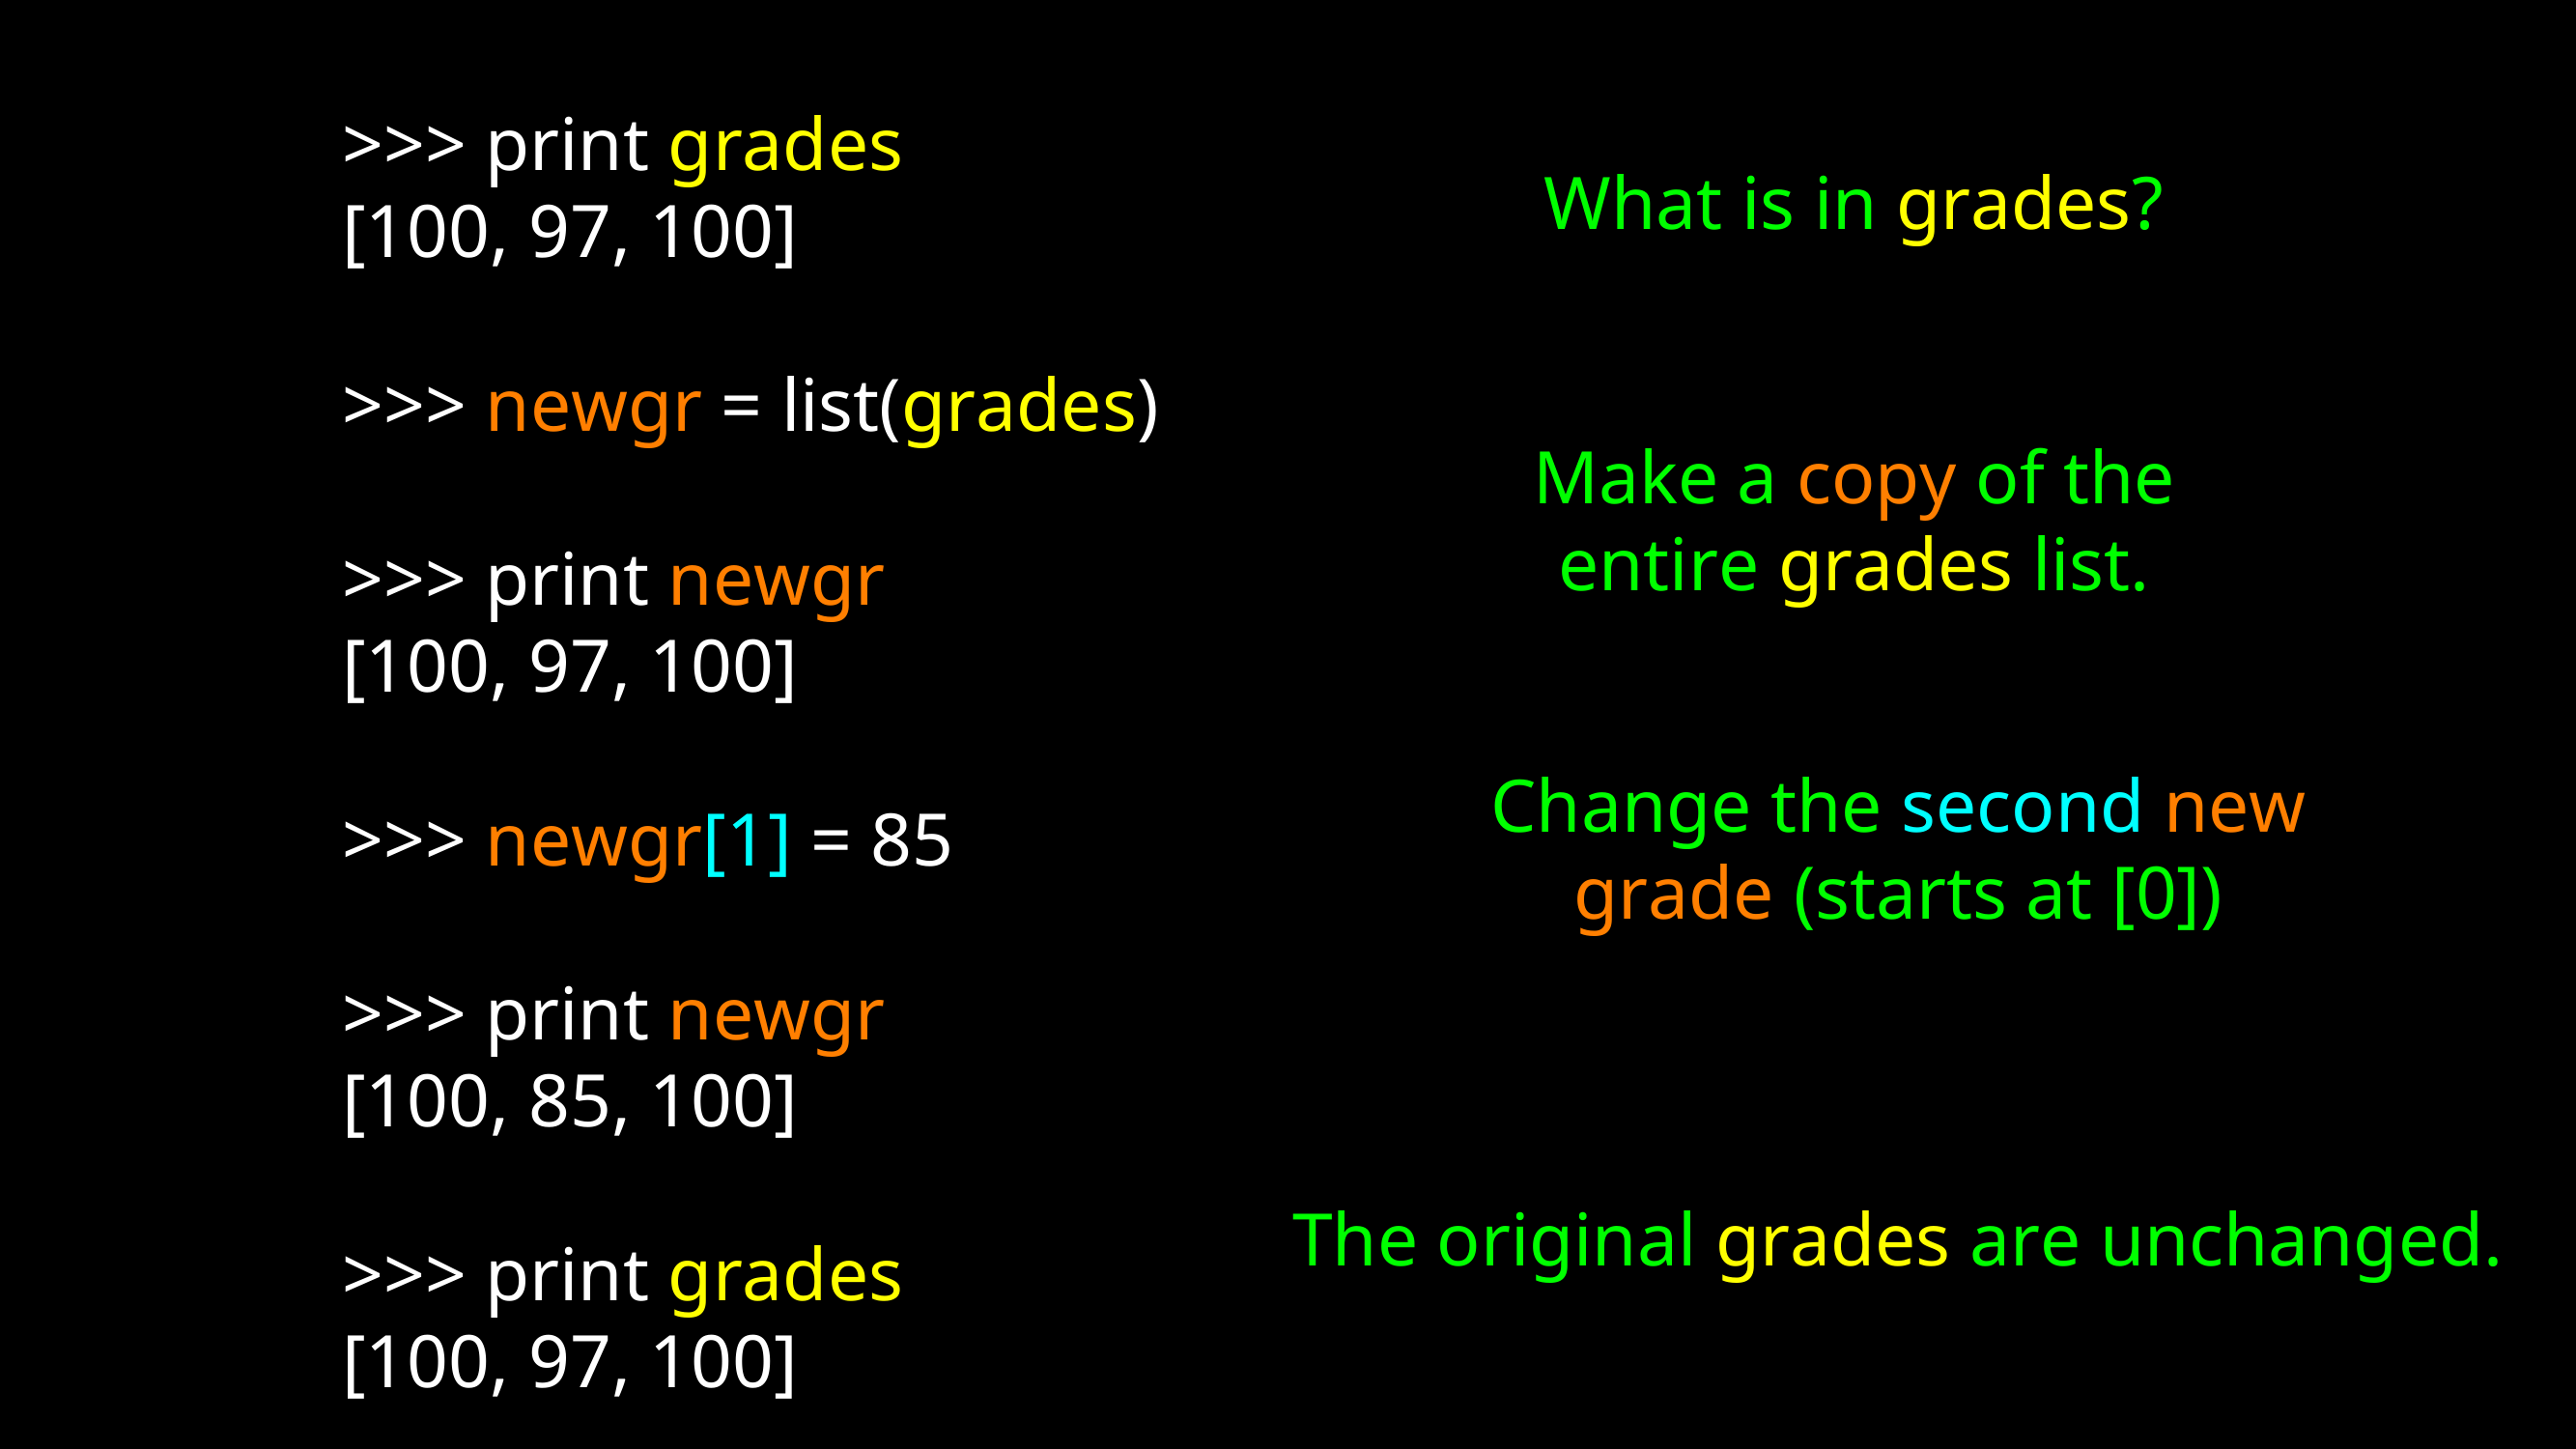

>>> print grades
[100, 97, 100]
>>> newgr = list(grades)
>>> print newgr
[100, 97, 100]
>>> newgr[1] = 85
>>> print newgr
[100, 85, 100]
>>> print grades
[100, 97, 100]
What is in grades?
Make a copy of the entire grades list.
Change the second new grade (starts at [0])
The original grades are unchanged.